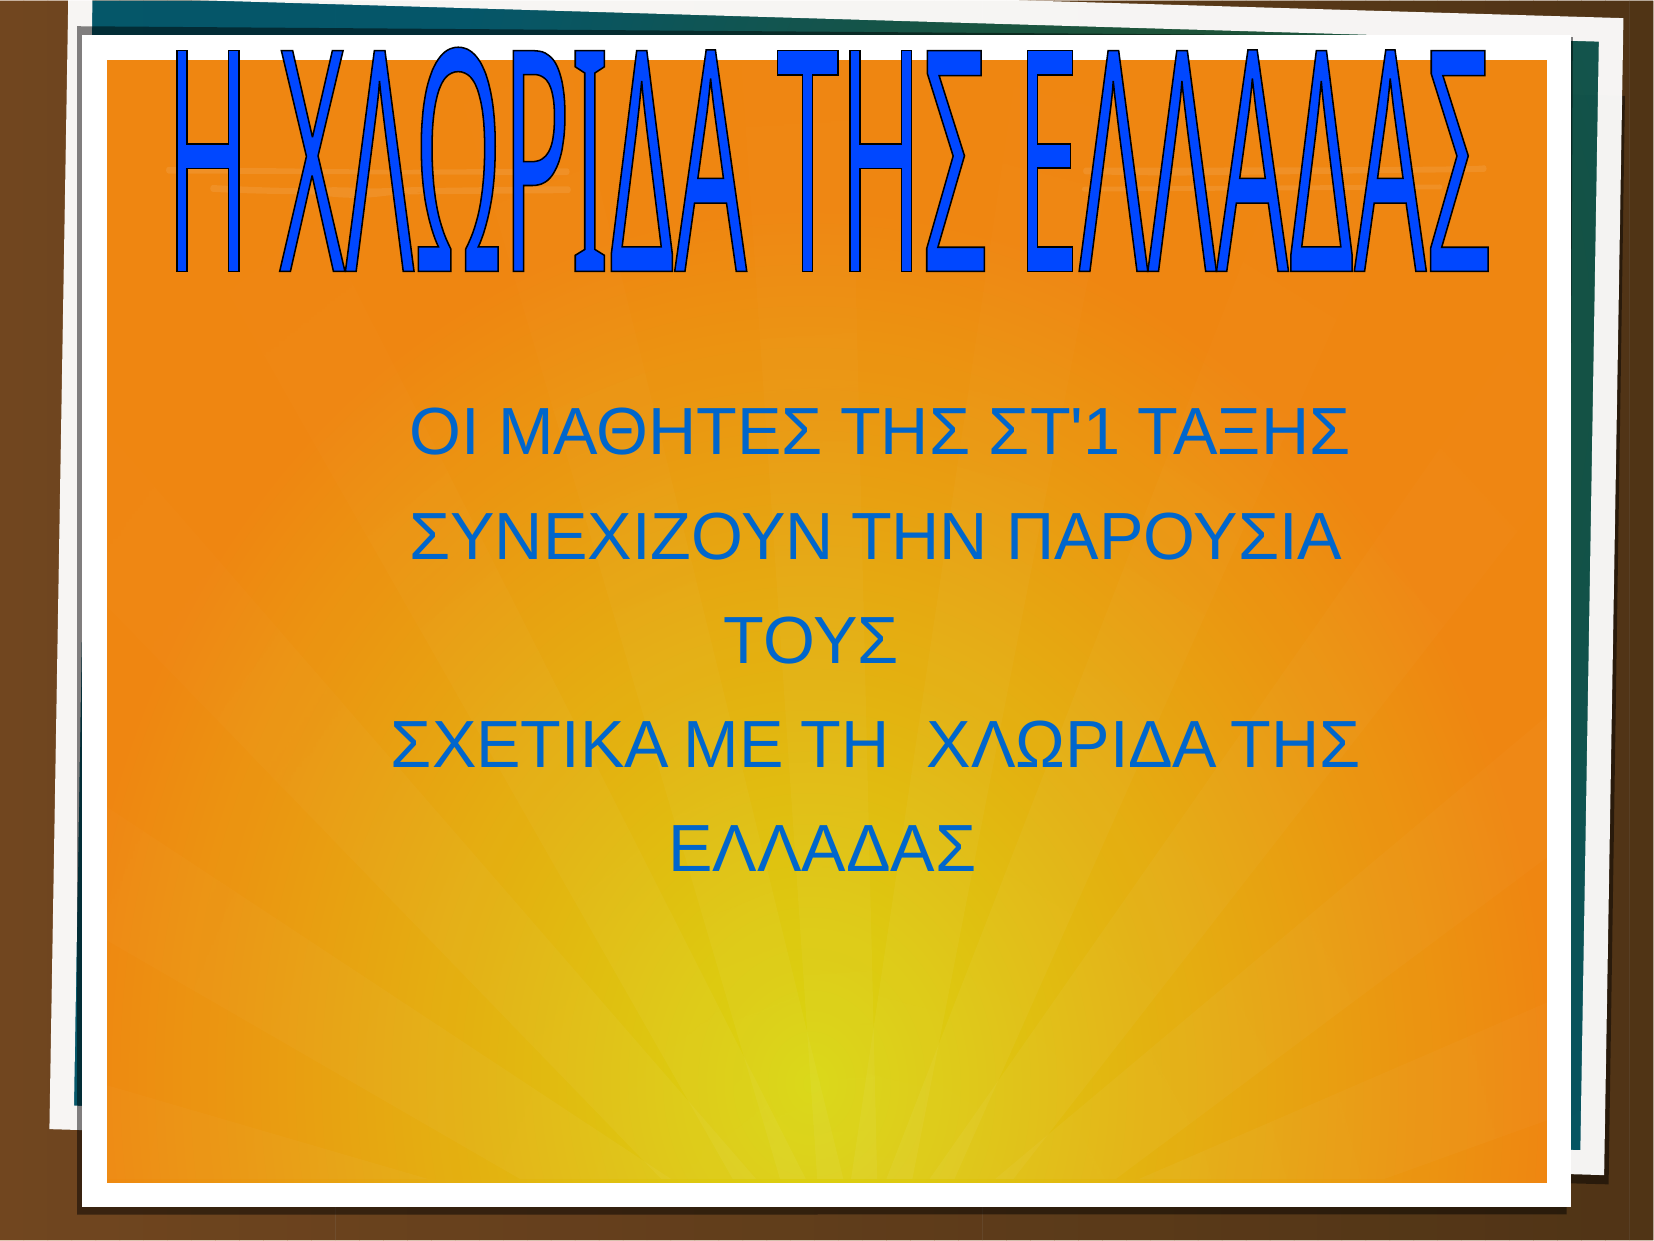

Η ΧΛΩΡΙΔΑ ΤΗΣ ΕΛΛΑΔΑΣ
# ΟΙ ΜΑΘΗΤΕΣ ΤΗΣ ΣΤ'1 ΤΑΞΗΣ
 ΣΥΝΕΧΙΖΟΥΝ ΤΗΝ ΠΑΡΟΥΣΙΑ
 ΤΟΥΣ
 ΣΧΕΤΙΚΑ ΜΕ ΤΗ ΧΛΩΡΙΔΑ ΤΗΣ
 ΕΛΛΑΔΑΣ